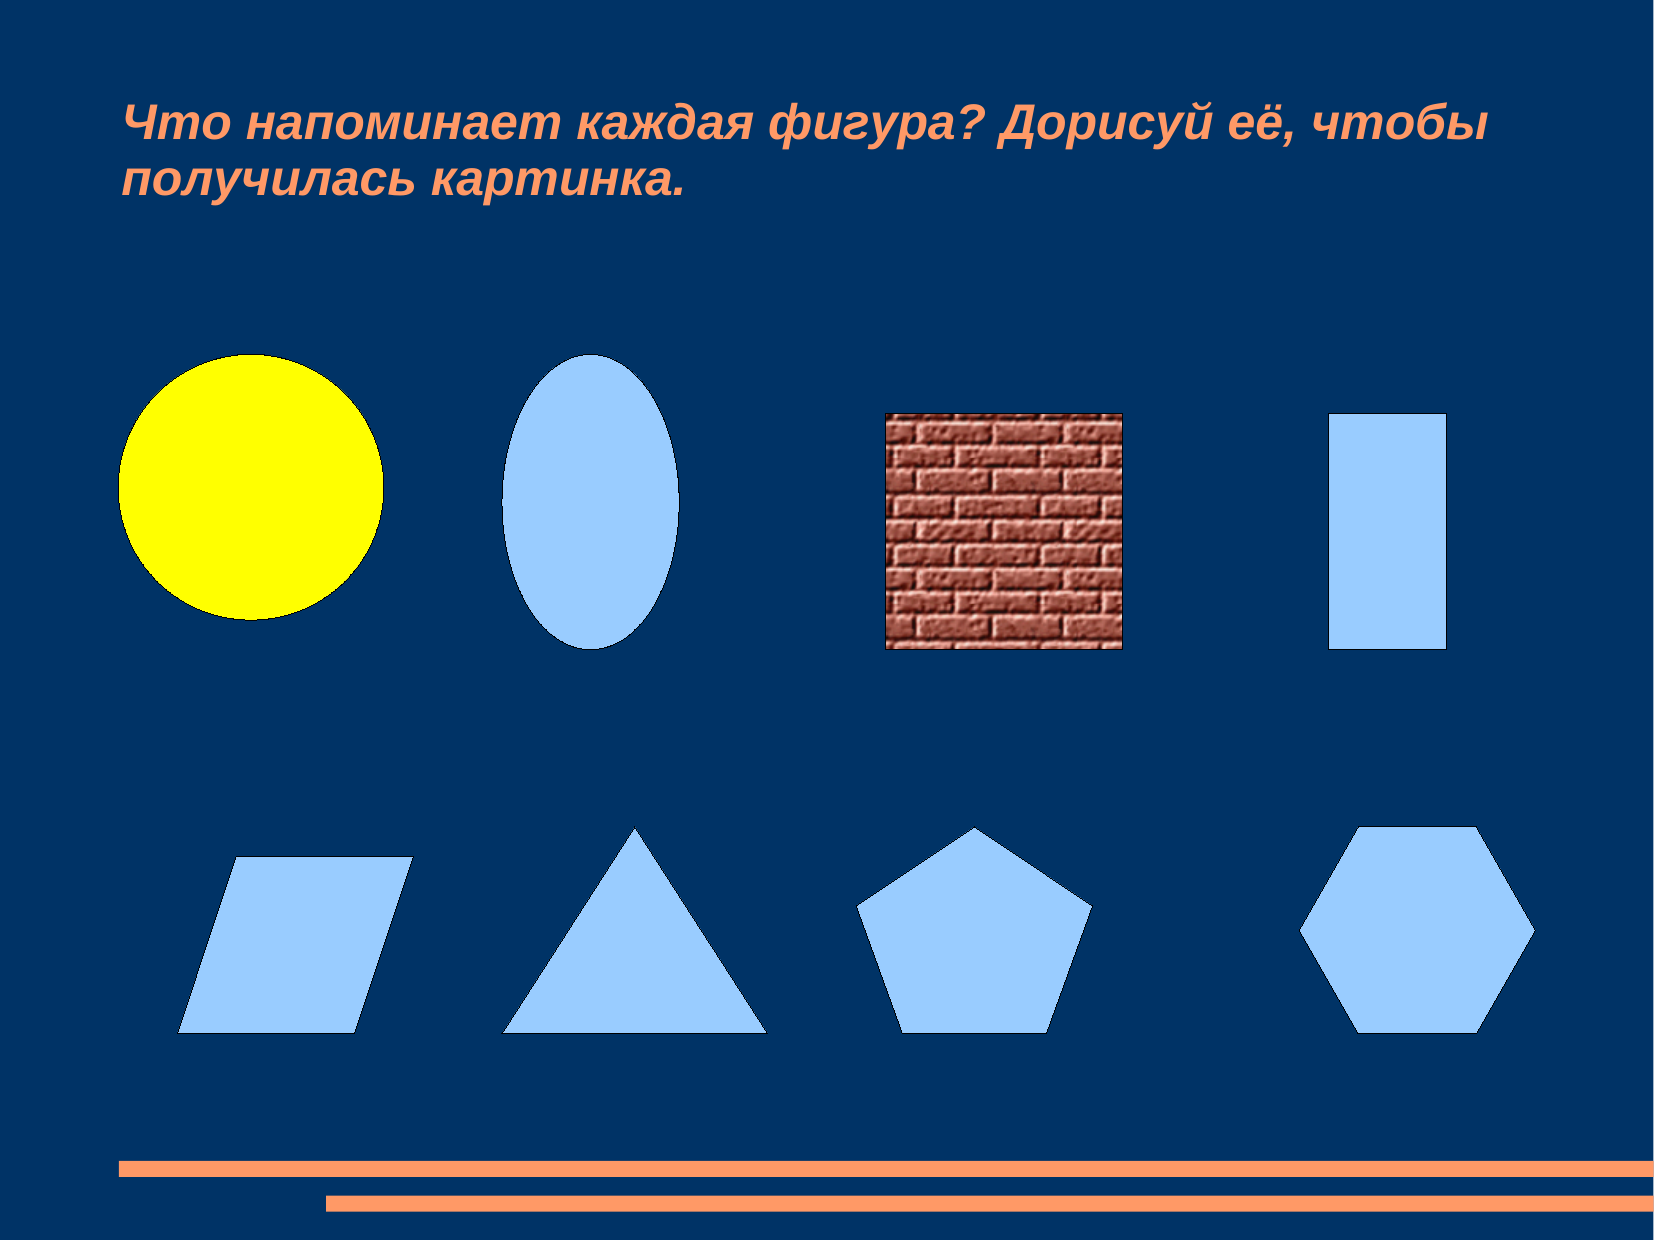

# Что напоминает каждая фигура? Дорисуй её, чтобы получилась картинка.